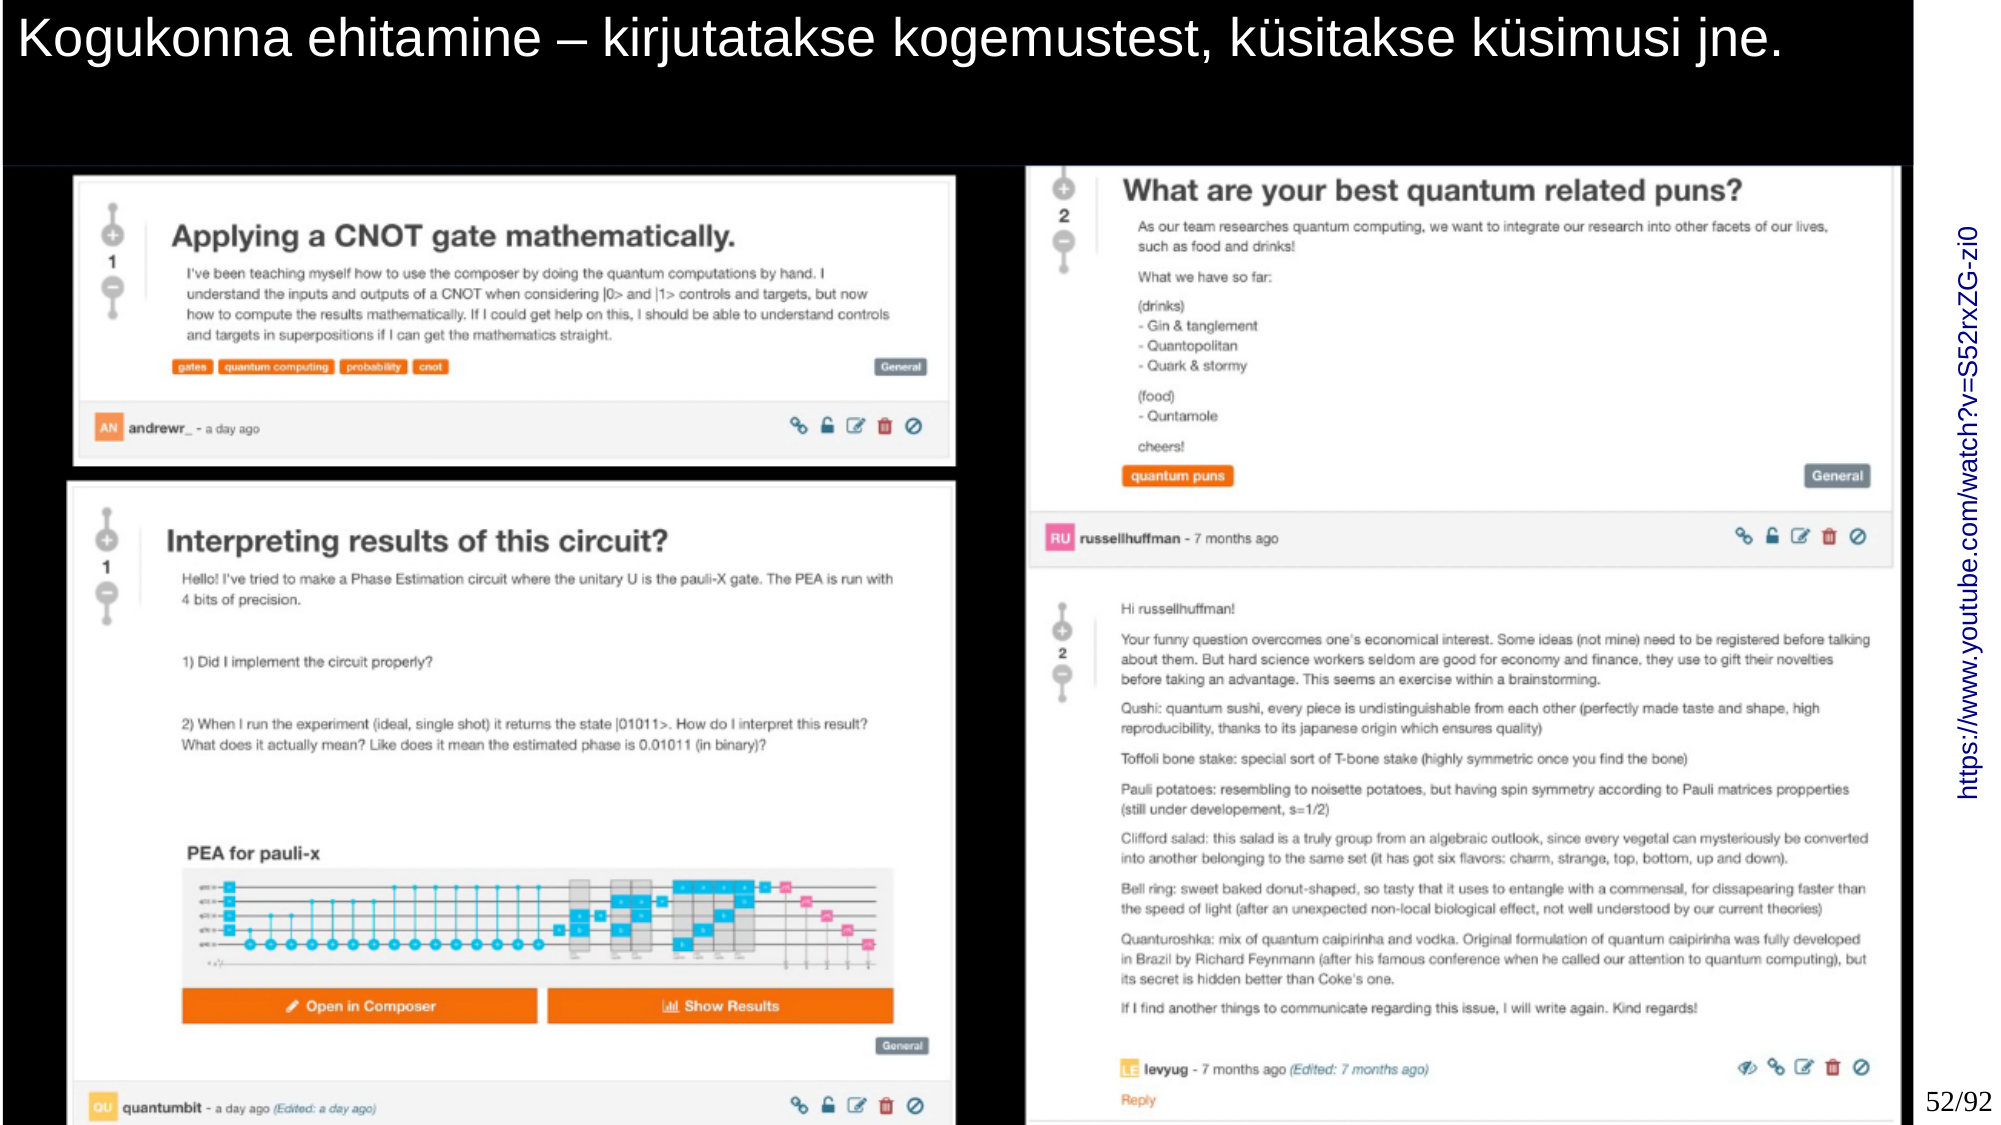

Kogukonna ehitamine – kirjutatakse kogemustest, küsitakse küsimusi jne.
https://www.youtube.com/watch?v=S52rxZG-zi0
52